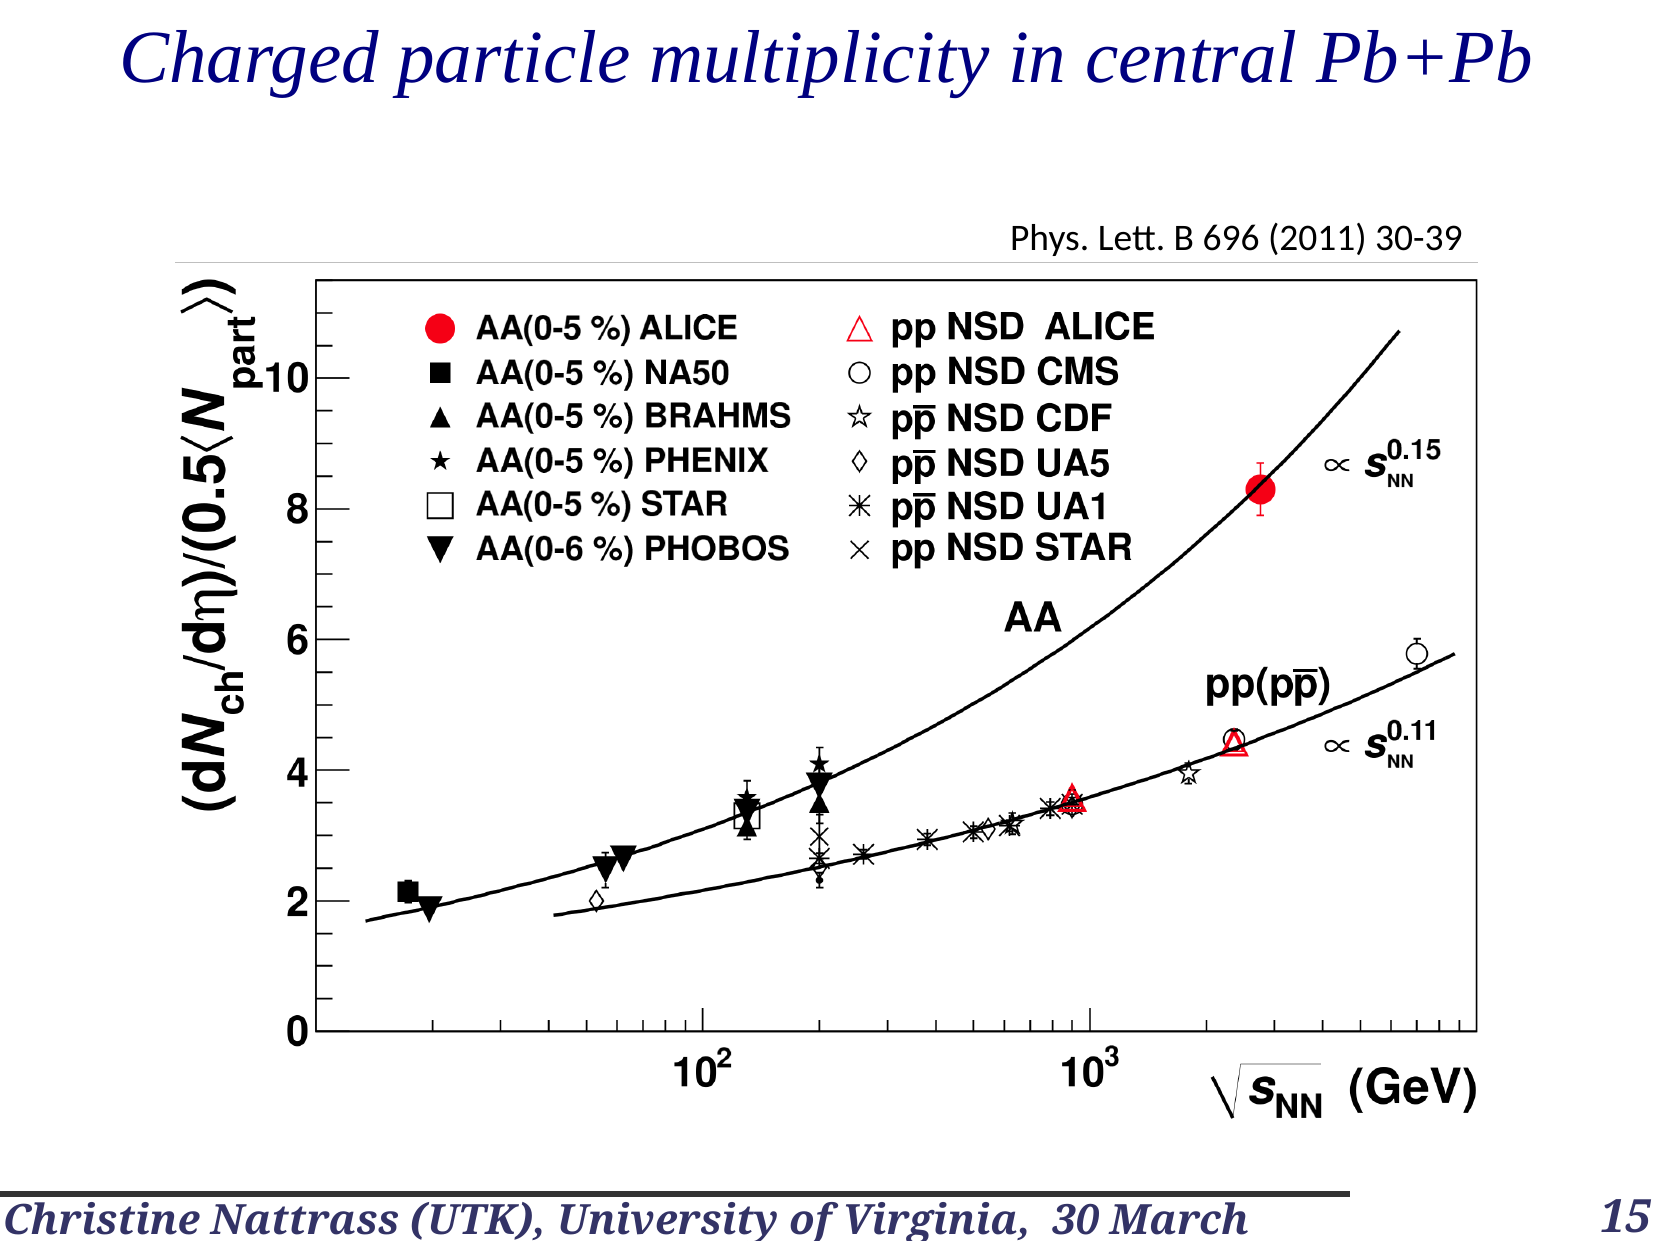

# Charged particle multiplicity in central Pb+Pb
Phys. Lett. B 696 (2011) 30-39